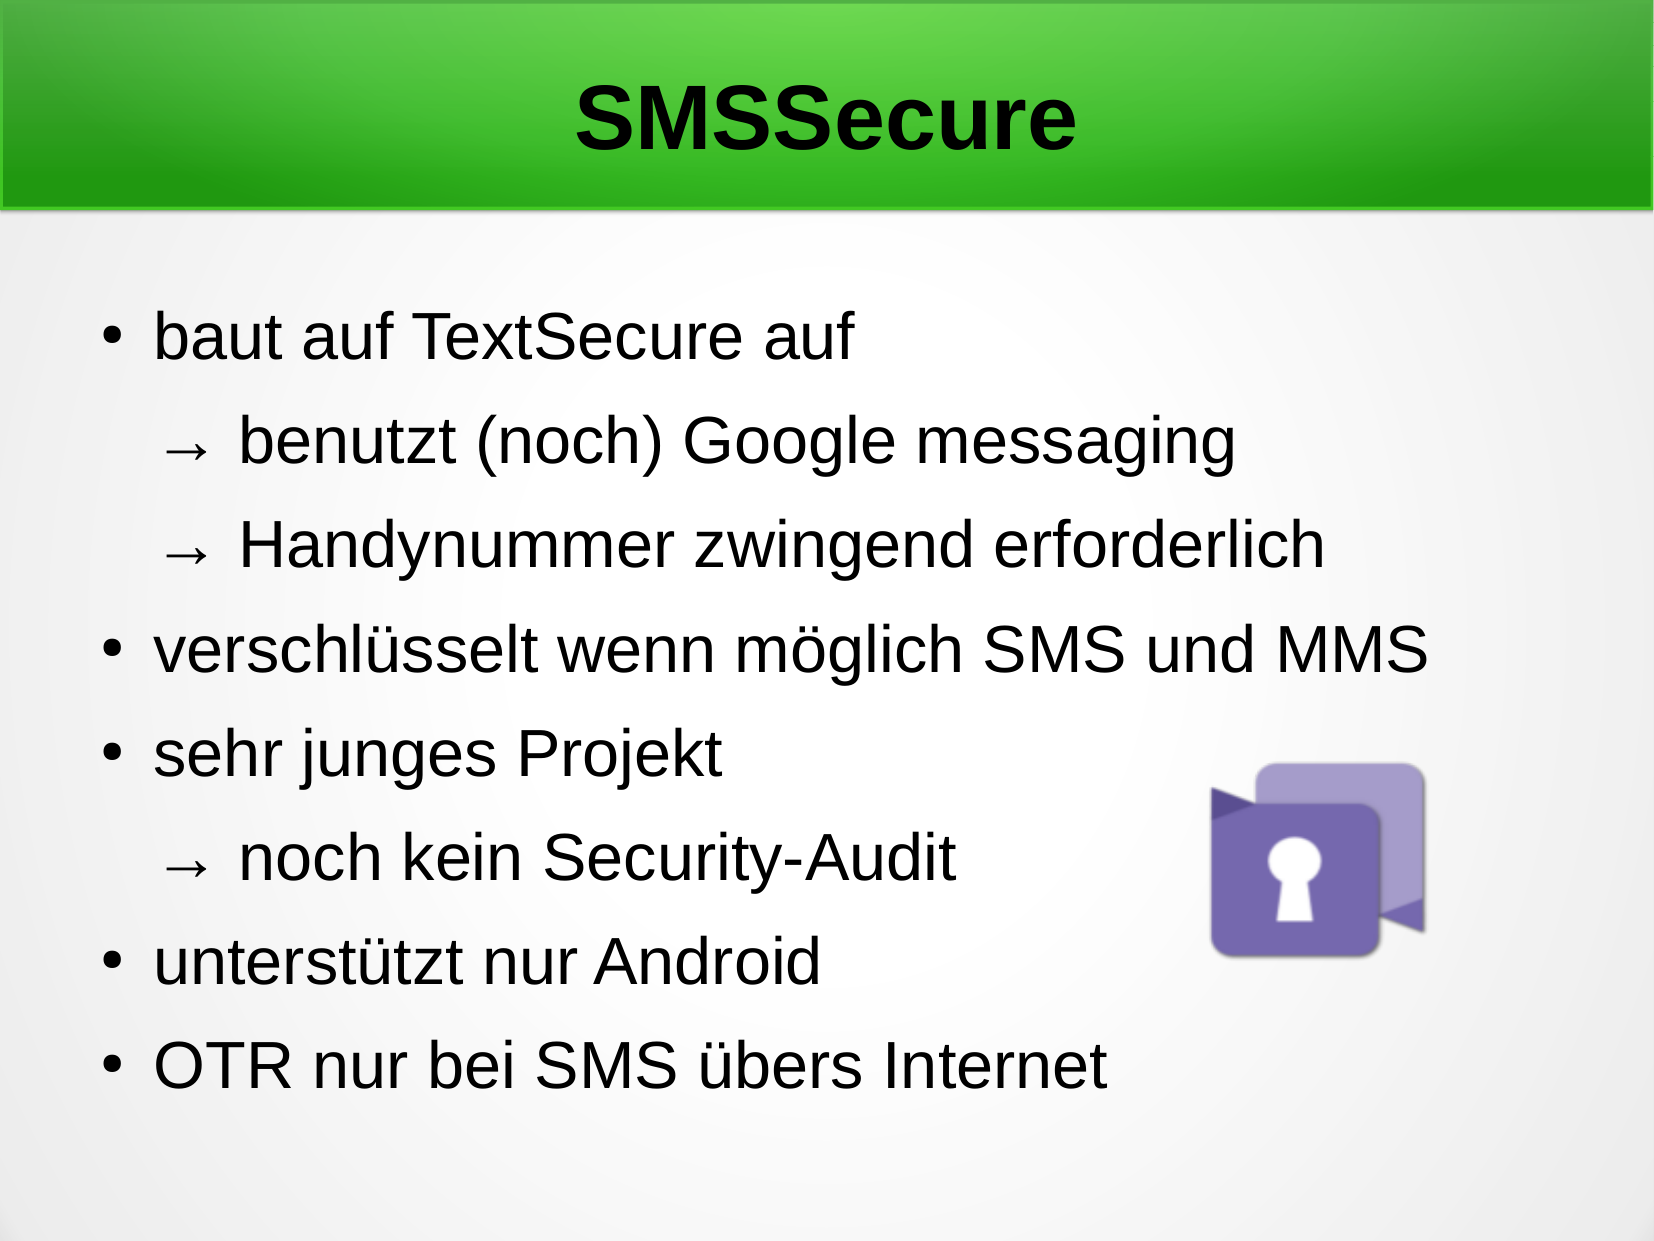

# SMSSecure
baut auf TextSecure auf
→ benutzt (noch) Google messaging
→ Handynummer zwingend erforderlich
verschlüsselt wenn möglich SMS und MMS
sehr junges Projekt
→ noch kein Security-Audit
unterstützt nur Android
OTR nur bei SMS übers Internet